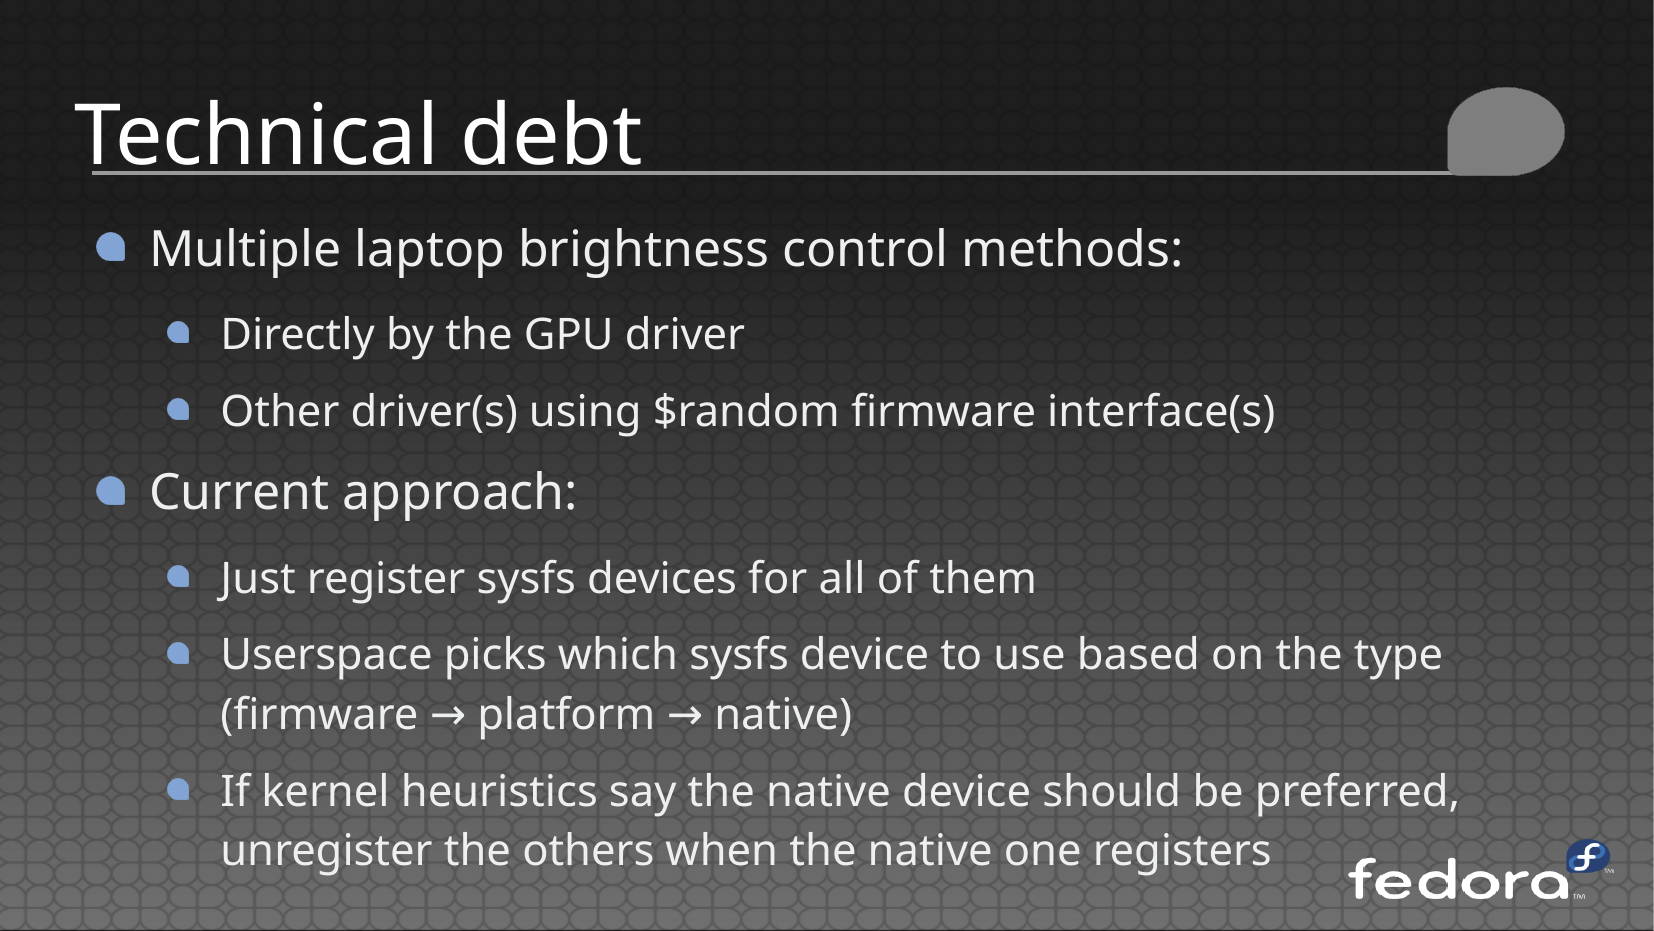

Technical debt
# Multiple laptop brightness control methods:
Directly by the GPU driver
Other driver(s) using $random firmware interface(s)
Current approach:
Just register sysfs devices for all of them
Userspace picks which sysfs device to use based on the type (firmware → platform → native)
If kernel heuristics say the native device should be preferred, unregister the others when the native one registers